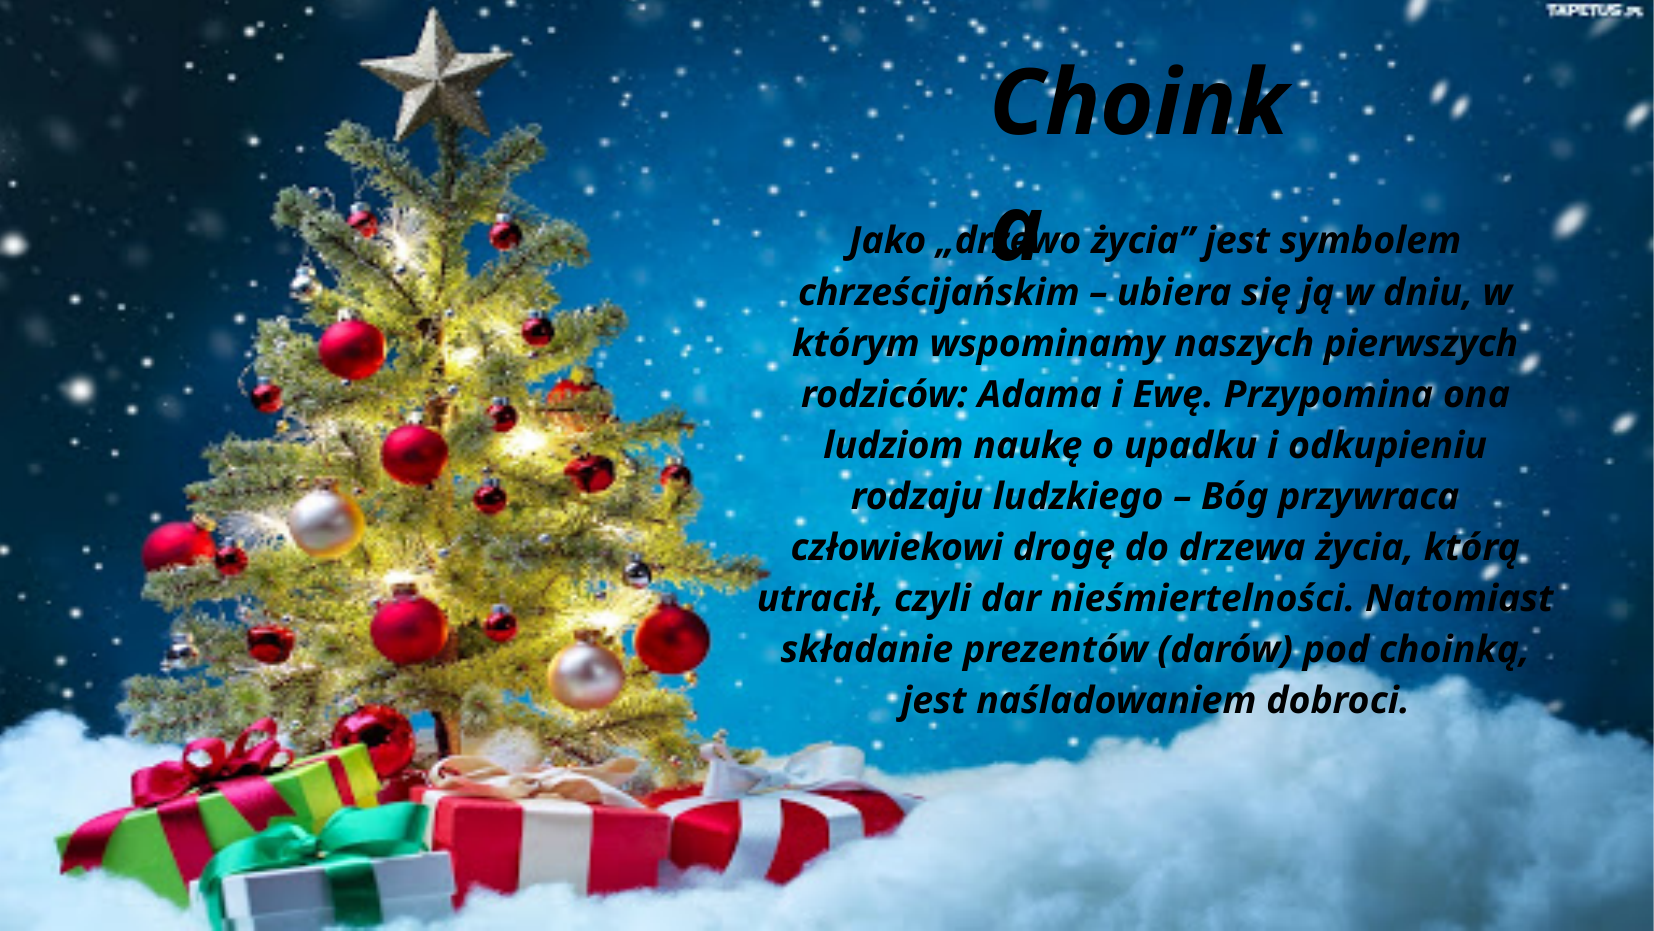

Choinka
Jako „drzewo życia” jest symbolem chrześcijańskim – ubiera się ją w dniu, w którym wspominamy naszych pierwszych rodziców: Adama i Ewę. Przypomina ona ludziom naukę o upadku i odkupieniu rodzaju ludzkiego – Bóg przywraca człowiekowi drogę do drzewa życia, którą utracił, czyli dar nieśmiertelności. Natomiast składanie prezentów (darów) pod choinką, jest naśladowaniem dobroci.